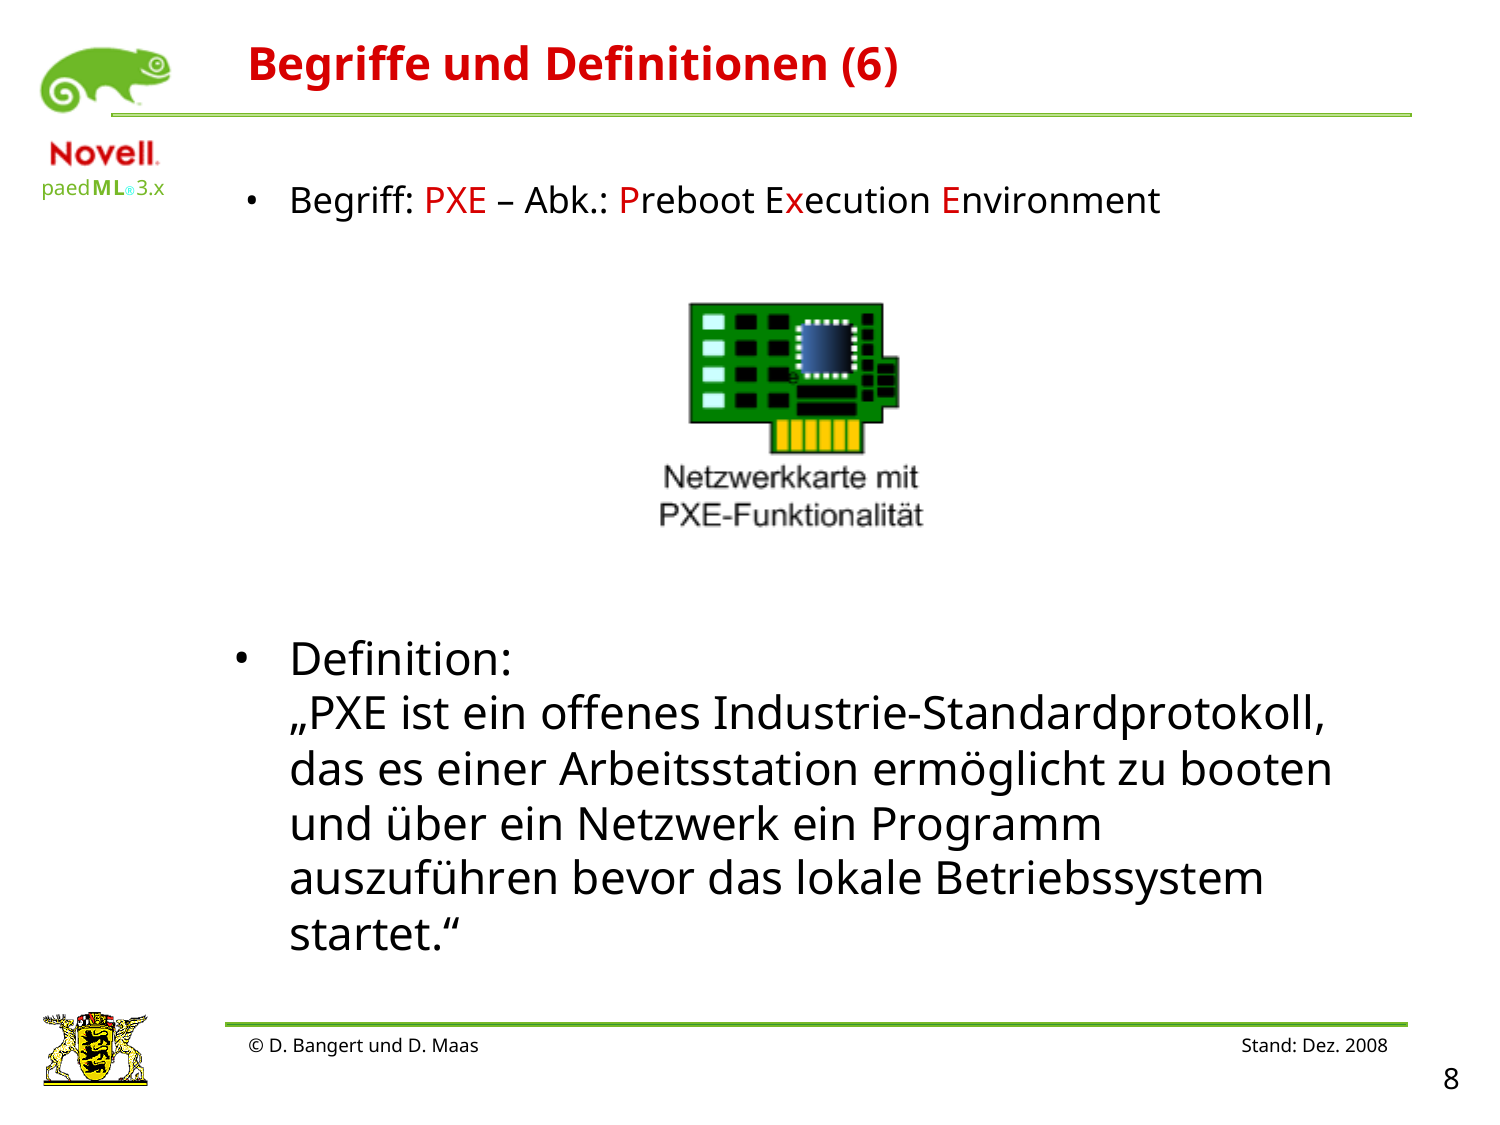

# Begriffe und Definitionen (6)‏
Begriff: PXE – Abk.: Preboot Execution Environment
Definition:
„PXE ist ein offenes Industrie-Standardprotokoll, das es einer Arbeitsstation ermöglicht zu booten und über ein Netzwerk ein Programm auszuführen bevor das lokale Betriebssystem startet.“
© D. Bangert und D. Maas
Dez. 2008
8